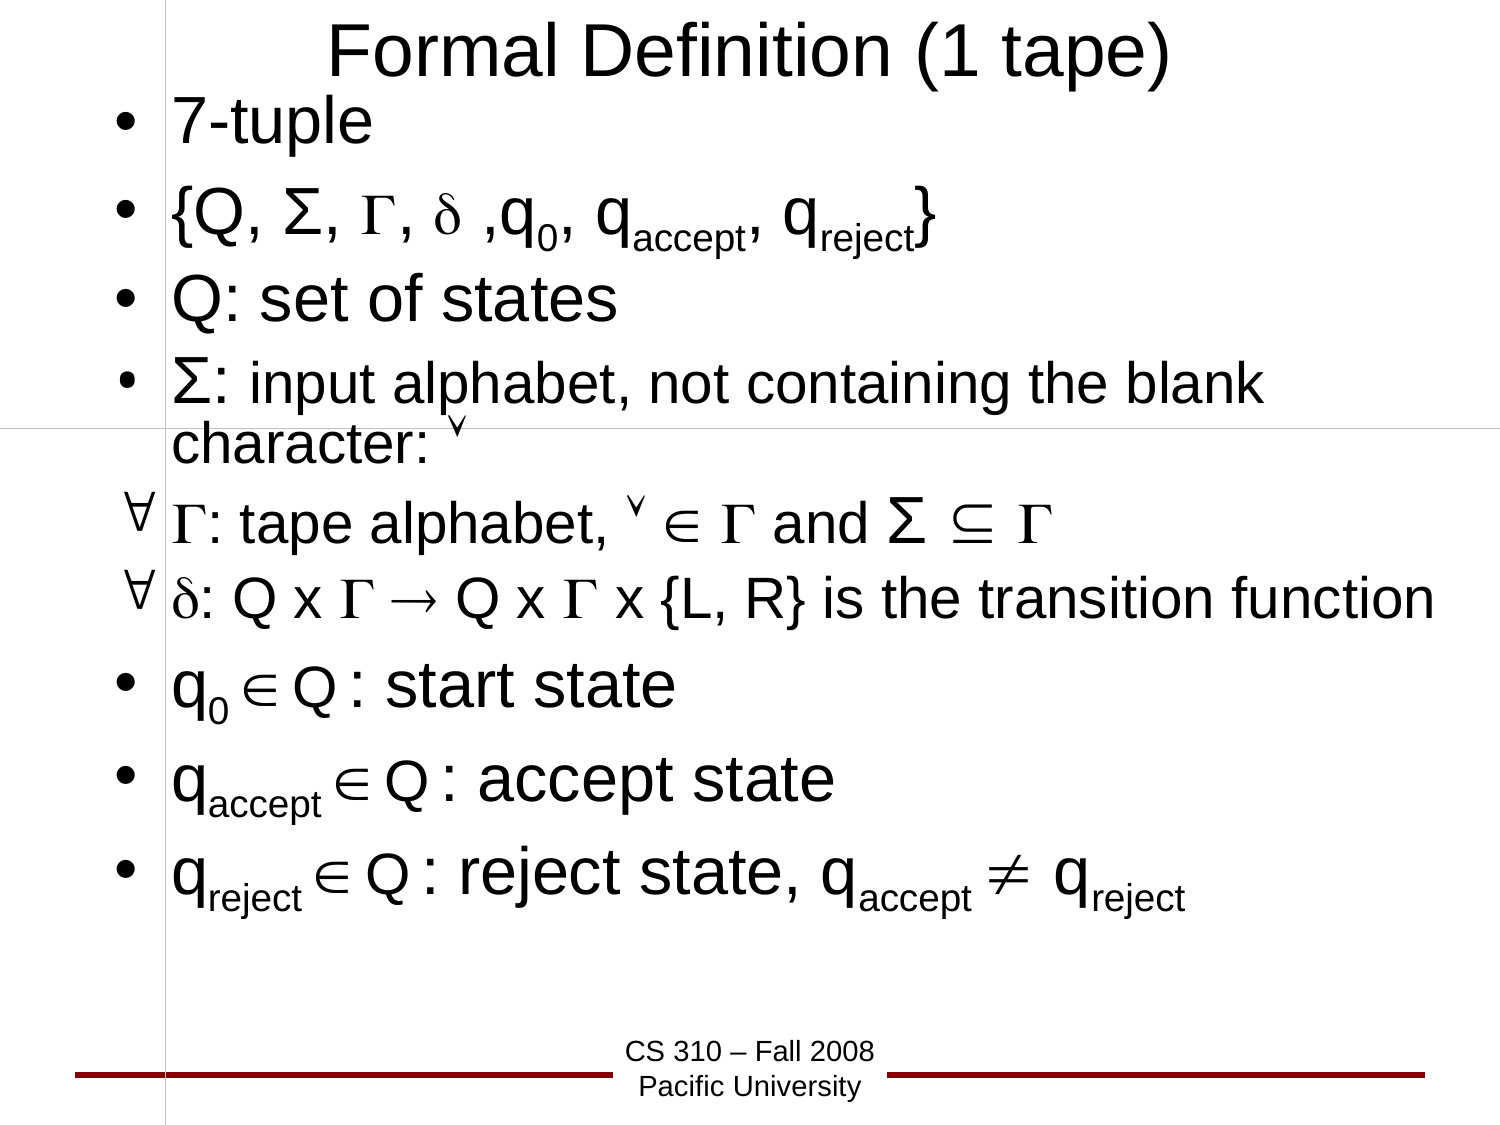

# Formal Definition (1 tape)
7-tuple
{Q, Σ, ,  ,q0, qaccept, qreject}
Q: set of states
Σ: input alphabet, not containing the blank character: 
: tape alphabet,    and Σ  
: Q x   Q x  x {L, R} is the transition function
q0  Q : start state
qaccept  Q : accept state
qreject  Q : reject state, qaccept  qreject